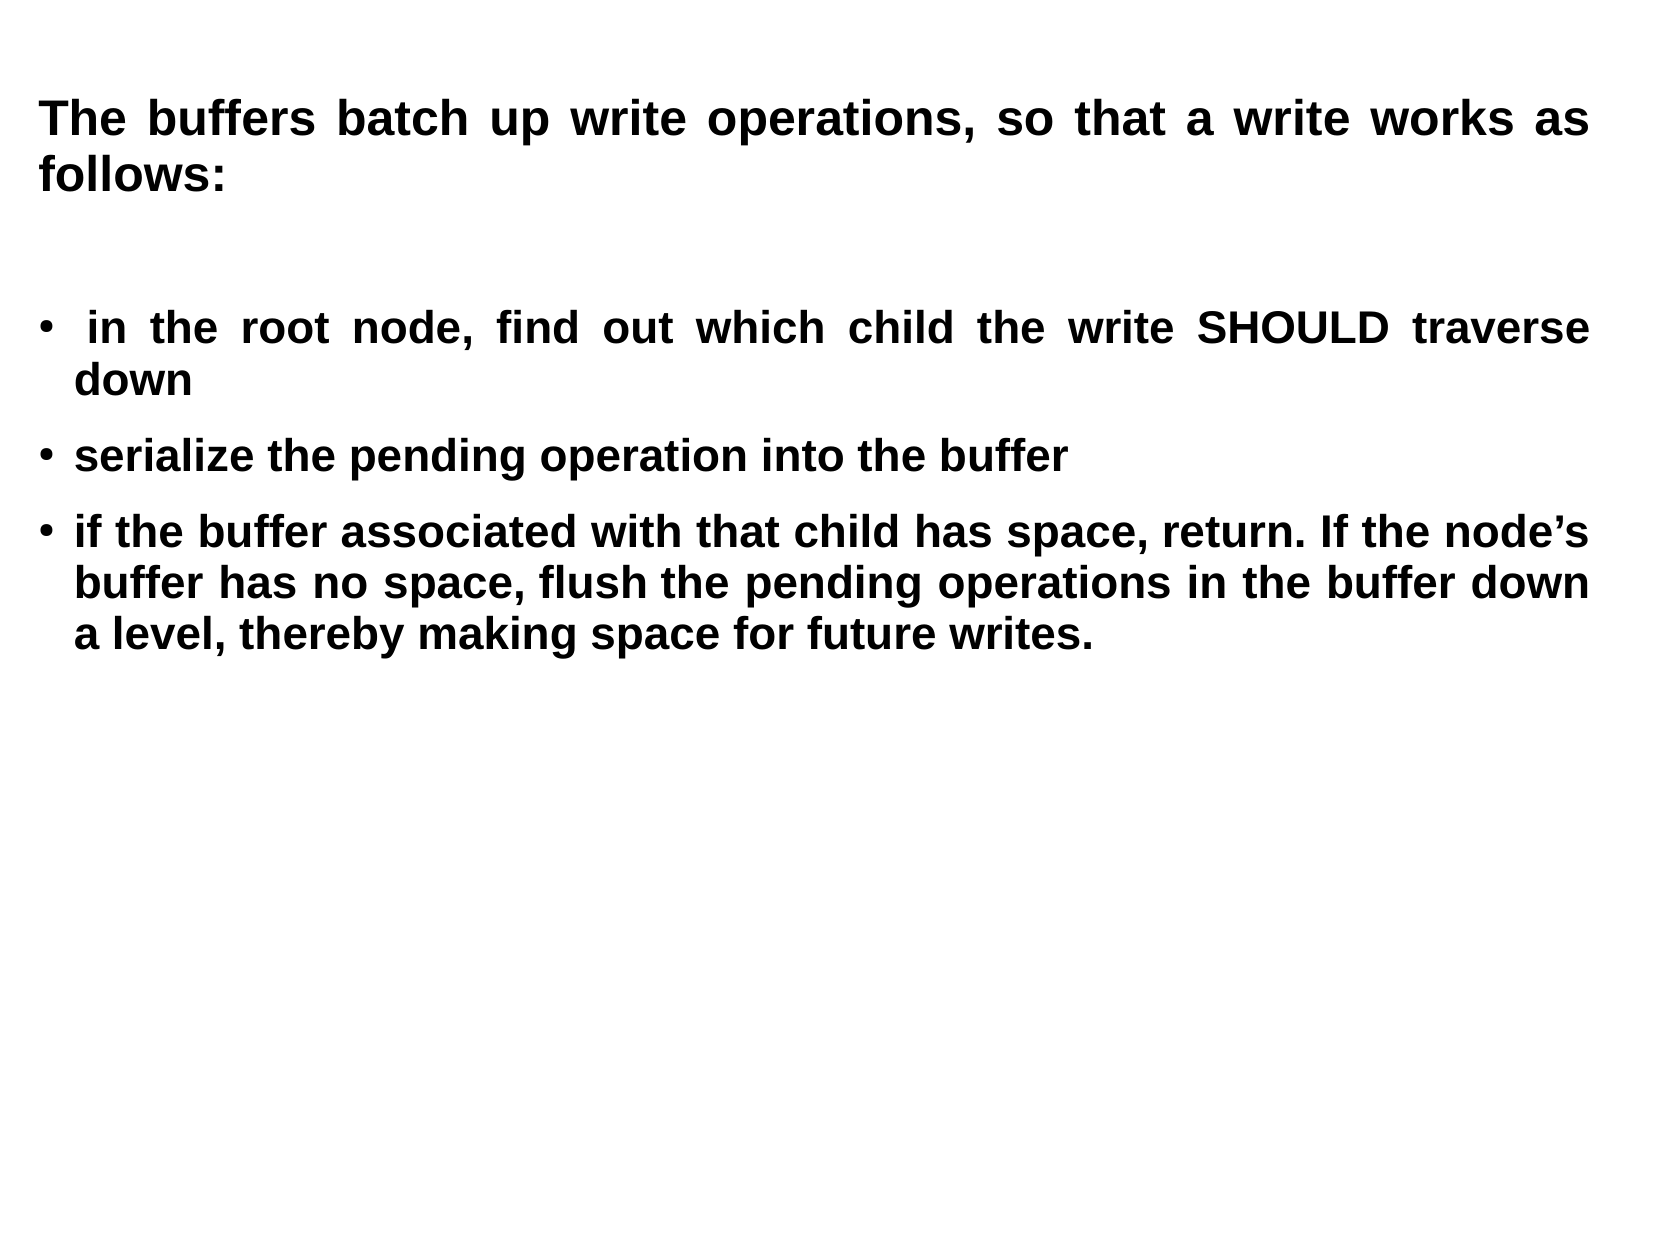

The buffers batch up write operations, so that a write works as follows:
 in the root node, find out which child the write SHOULD traverse down
serialize the pending operation into the buffer
if the buffer associated with that child has space, return. If the node’s buffer has no space, flush the pending operations in the buffer down a level, thereby making space for future writes.